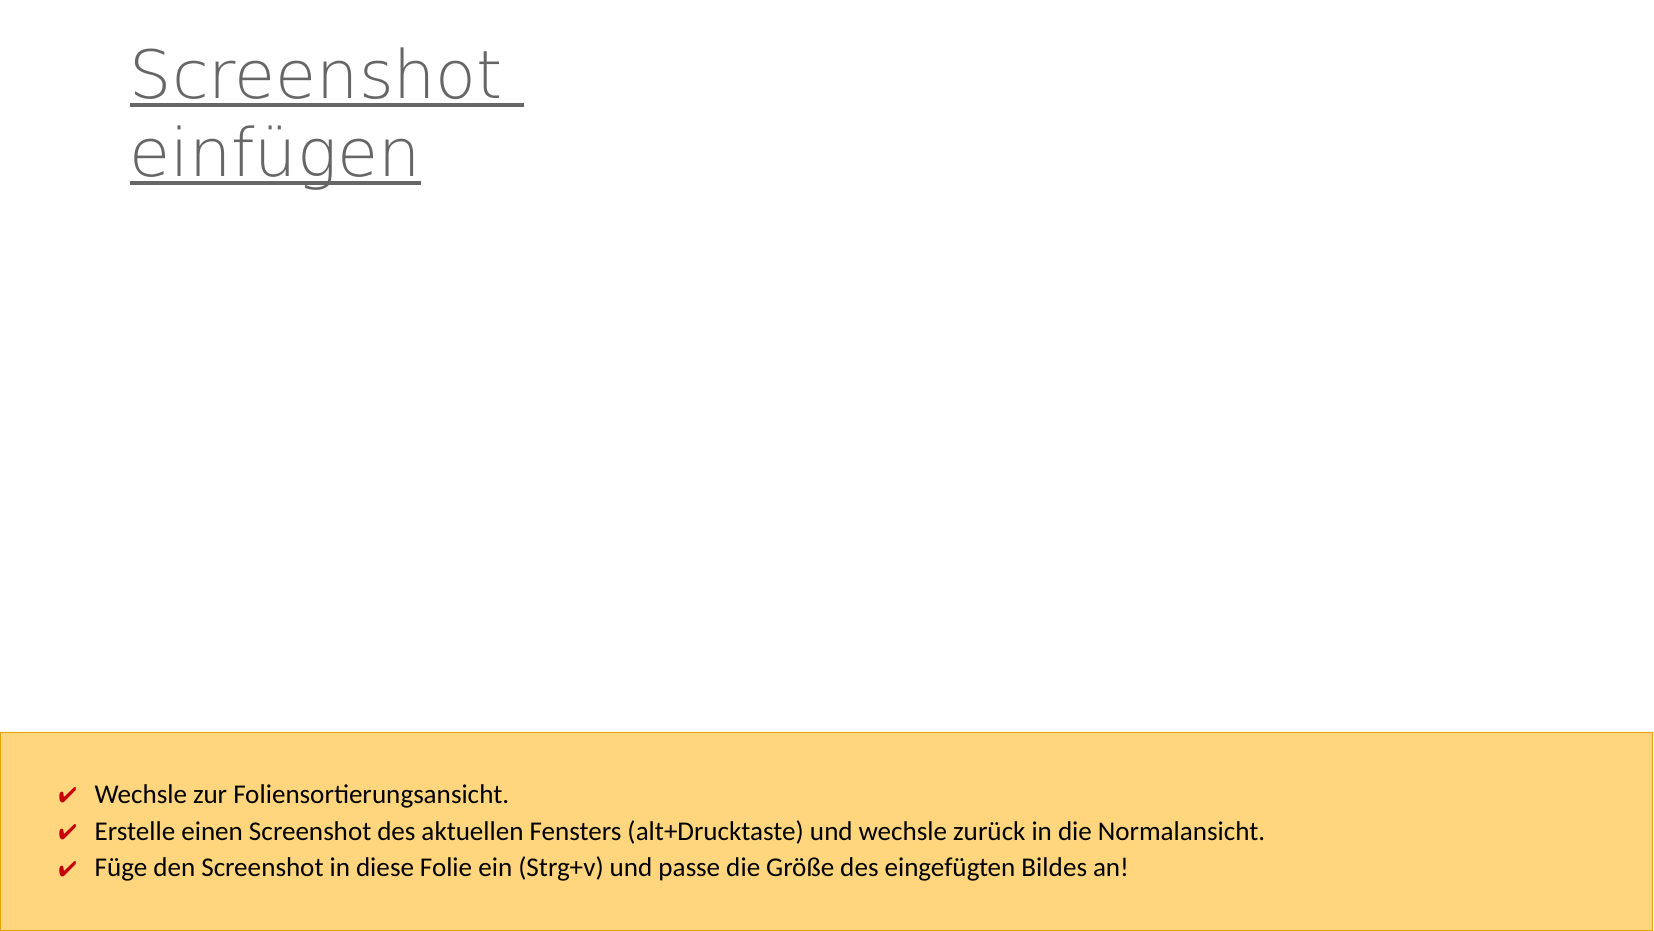

# Screenshot einfügen
Wechsle zur Foliensortierungsansicht.
Erstelle einen Screenshot des aktuellen Fensters (alt+Drucktaste) und wechsle zurück in die Normalansicht.
Füge den Screenshot in diese Folie ein (Strg+v) und passe die Größe des eingefügten Bildes an!